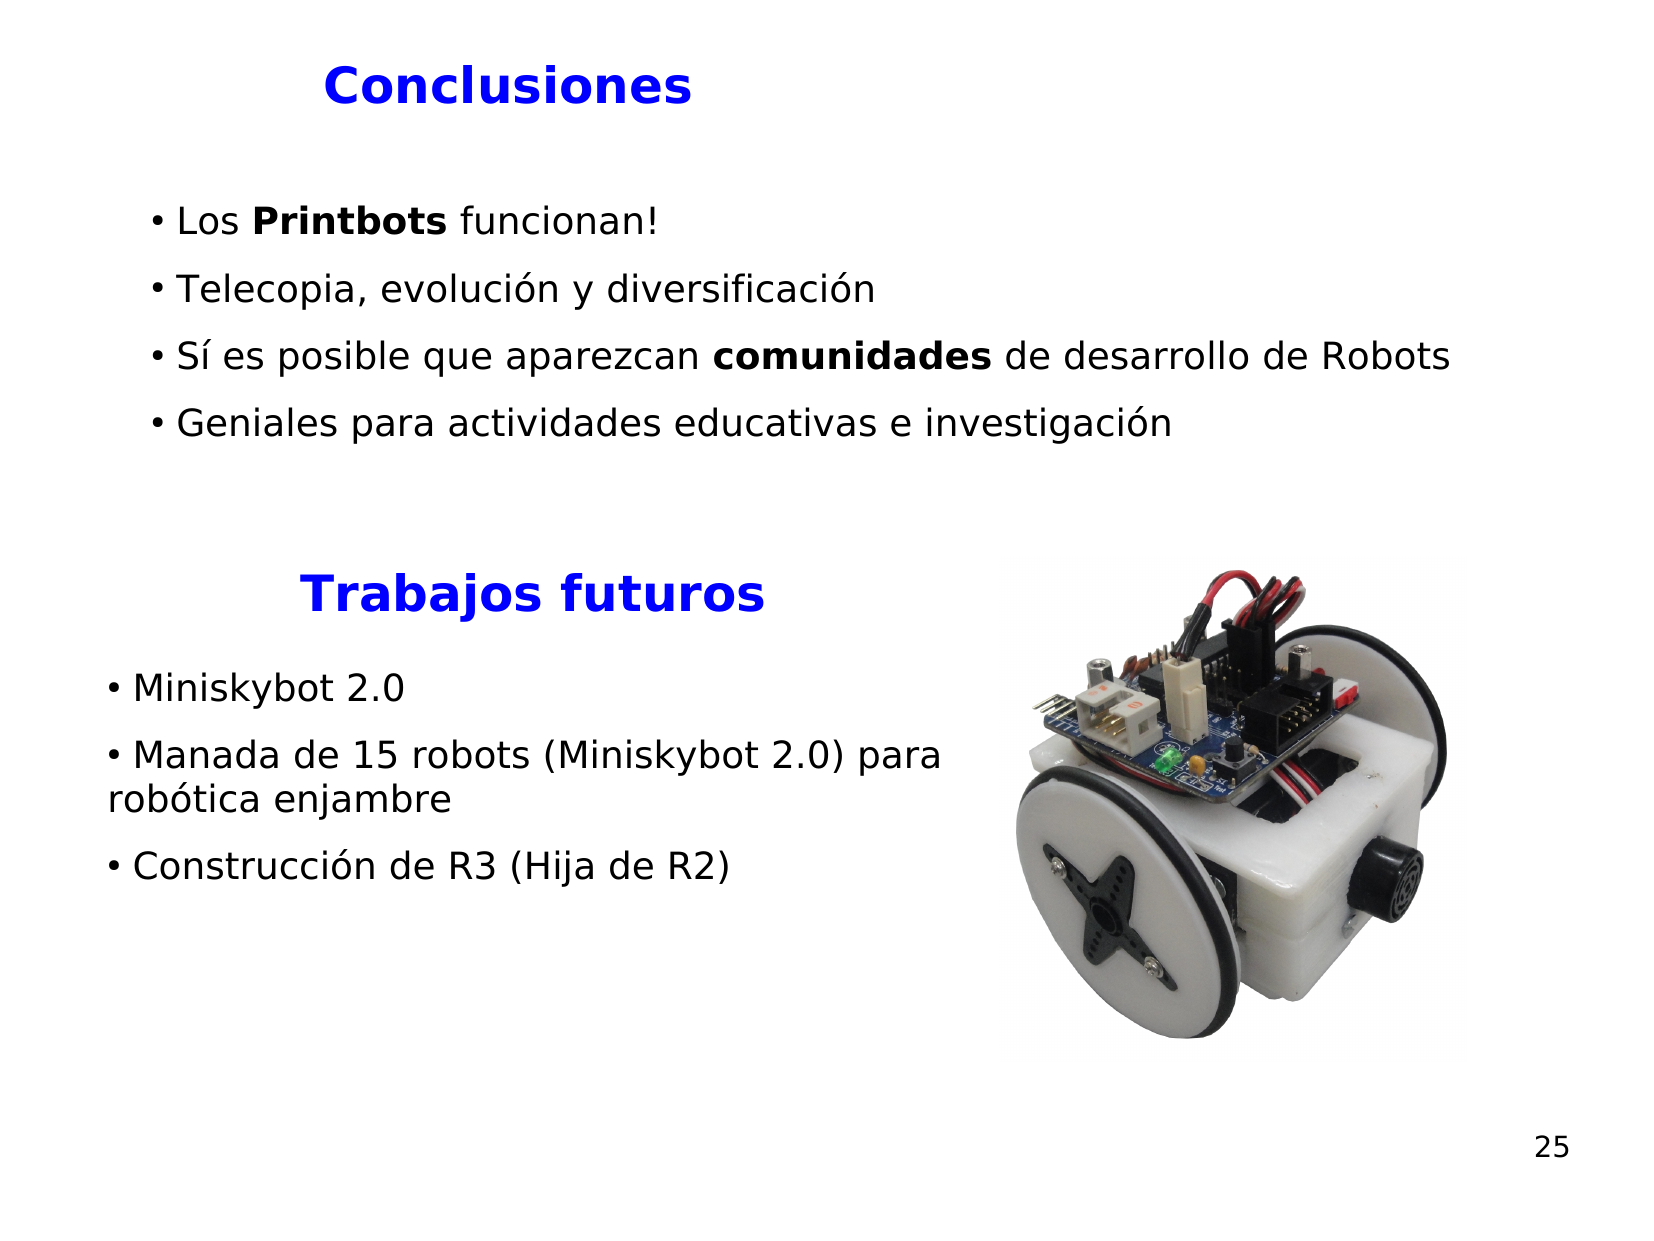

Conclusiones
 Los Printbots funcionan!
 Telecopia, evolución y diversificación
 Sí es posible que aparezcan comunidades de desarrollo de Robots
 Geniales para actividades educativas e investigación
Trabajos futuros
 Miniskybot 2.0
 Manada de 15 robots (Miniskybot 2.0) para robótica enjambre
 Construcción de R3 (Hija de R2)
25